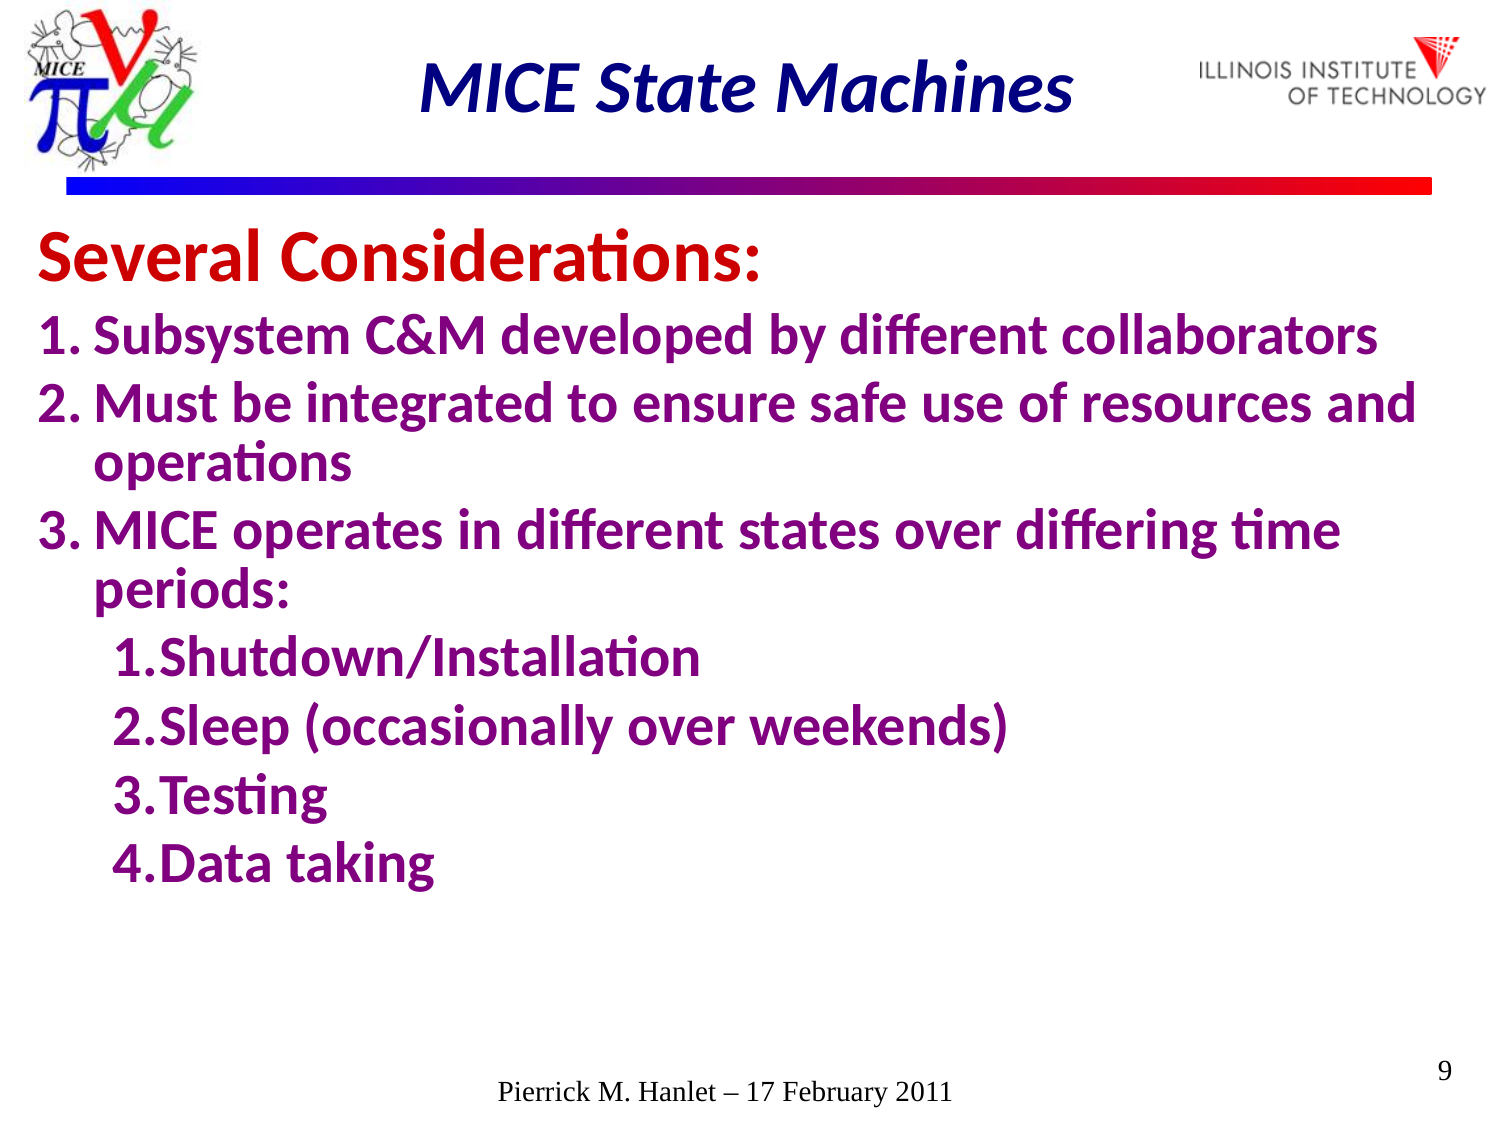

# MICE State Machines
Several Considerations:
Subsystem C&M developed by different collaborators
Must be integrated to ensure safe use of resources and operations
MICE operates in different states over differing time periods:
Shutdown/Installation
Sleep (occasionally over weekends)
Testing
Data taking
9